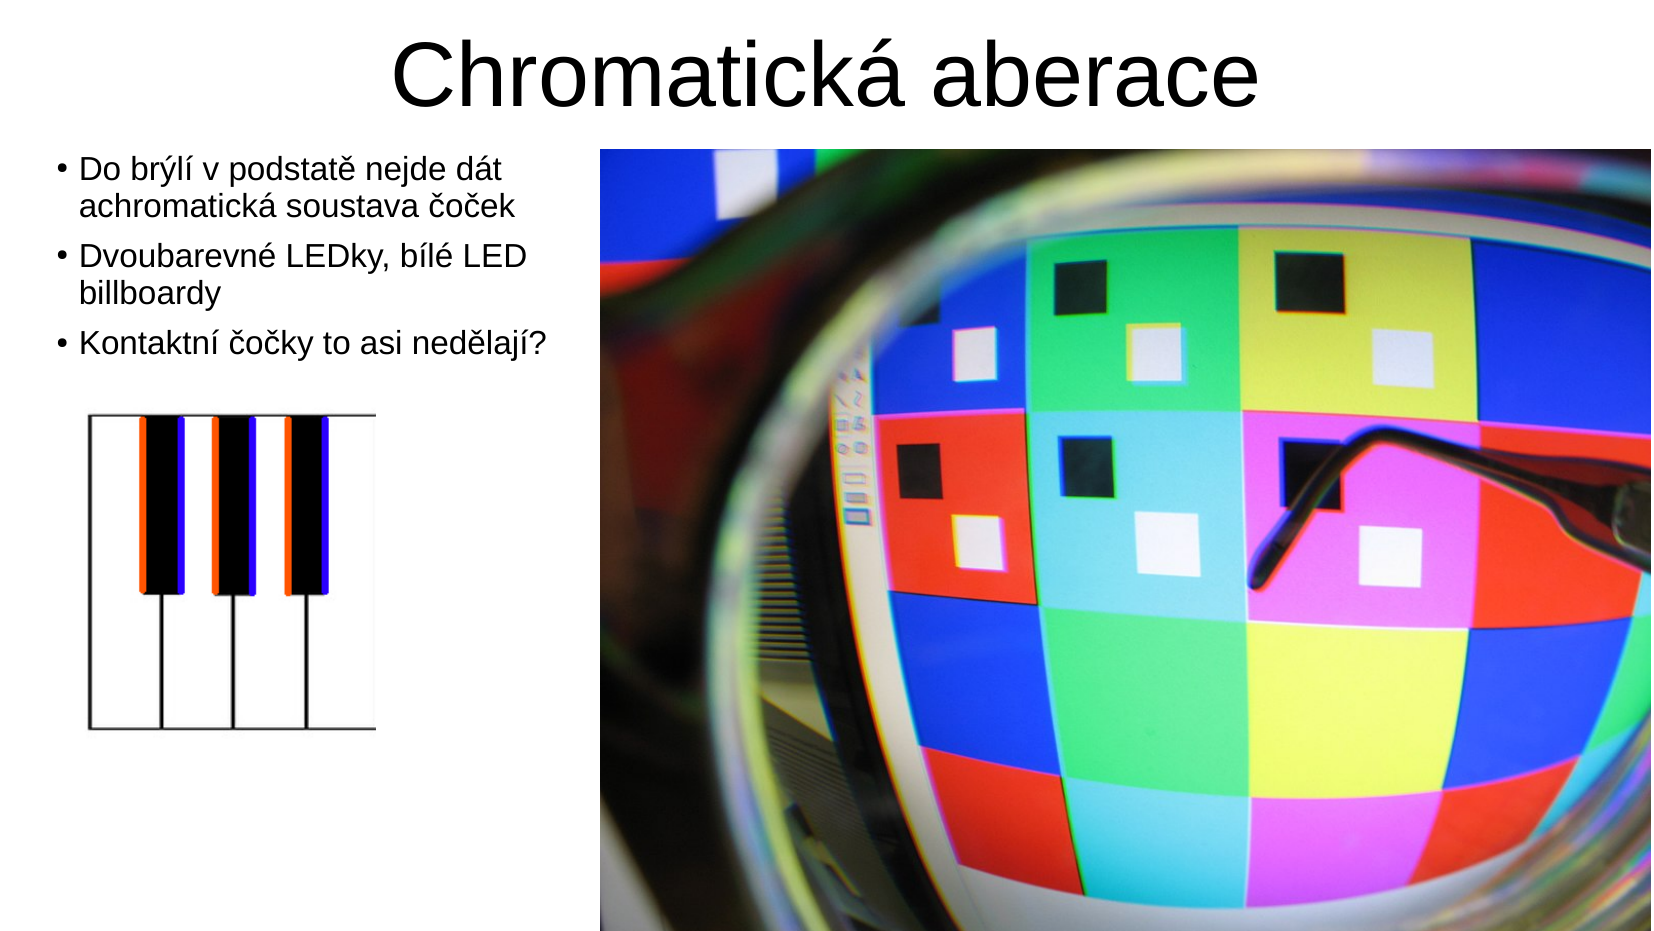

# Chromatická aberace
Do brýlí v podstatě nejde dát achromatická soustava čoček
Dvoubarevné LEDky, bílé LED billboardy
Kontaktní čočky to asi nedělají?
13